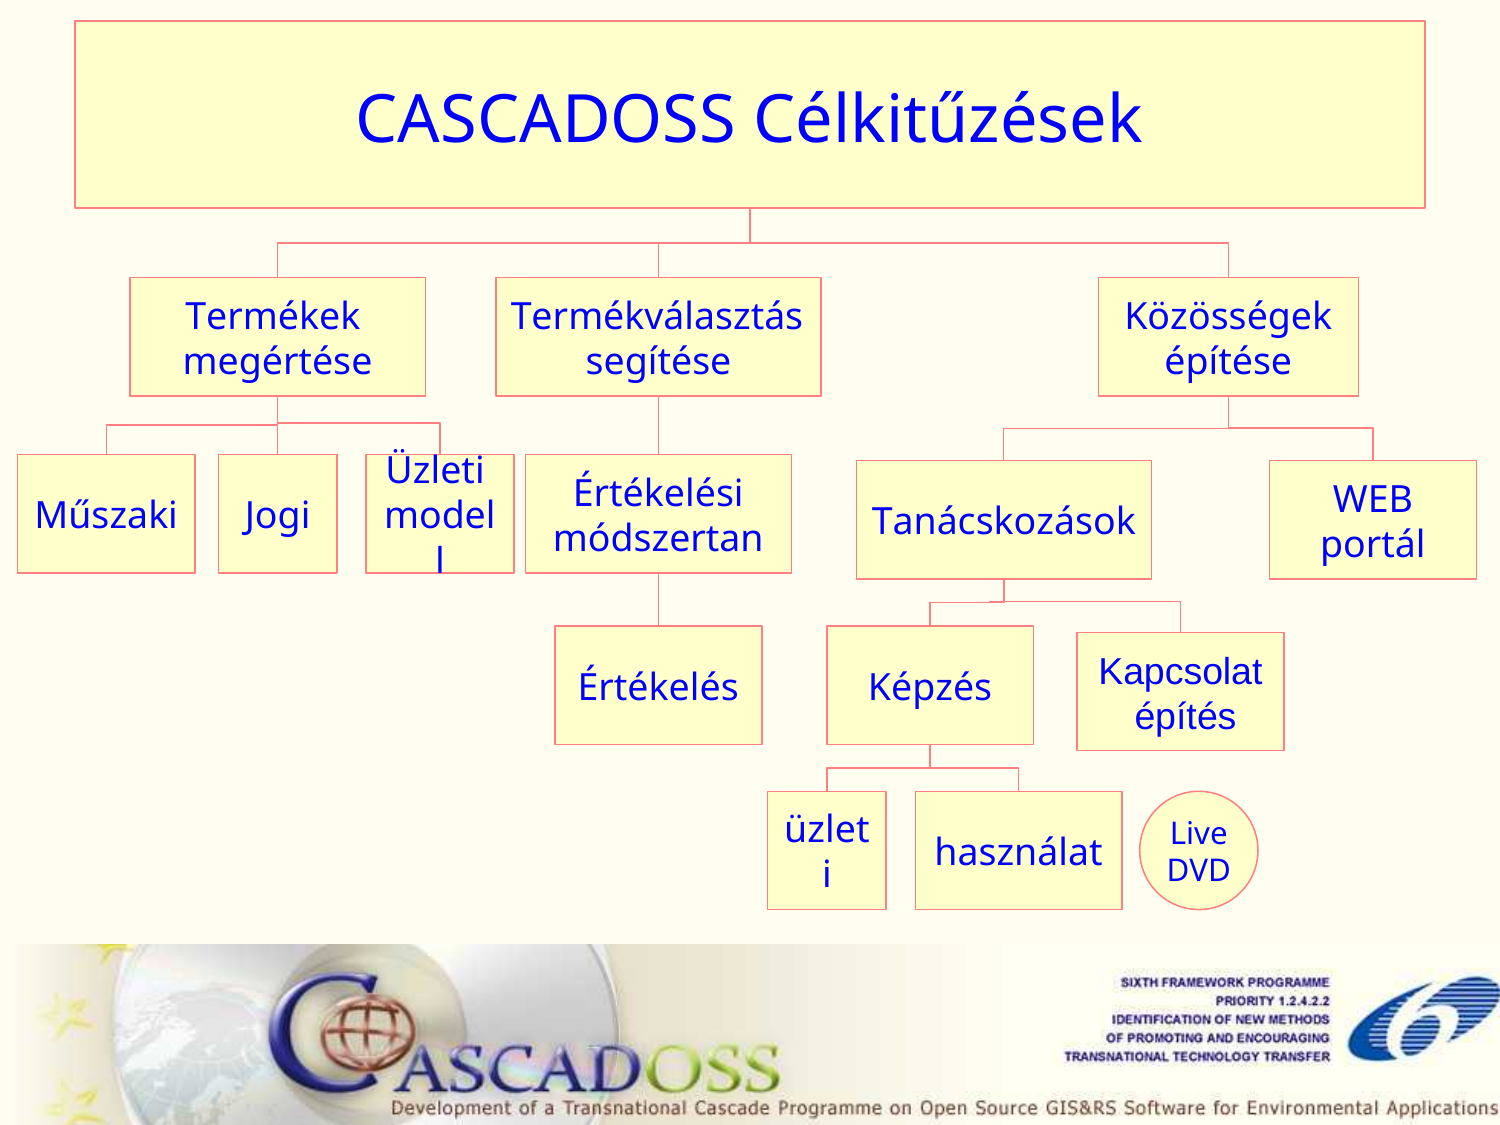

# CASCADOSS Célkitűzések
Termékek
megértése
Termékválasztás
segítése
Közösségek
építése
Értékelési módszertan
Műszaki
Jogi
Üzleti
modell
WEB portál
Tanácskozások
Értékelés
Képzés
Kapcsolat
 építés
Live
DVD
üzleti
használat